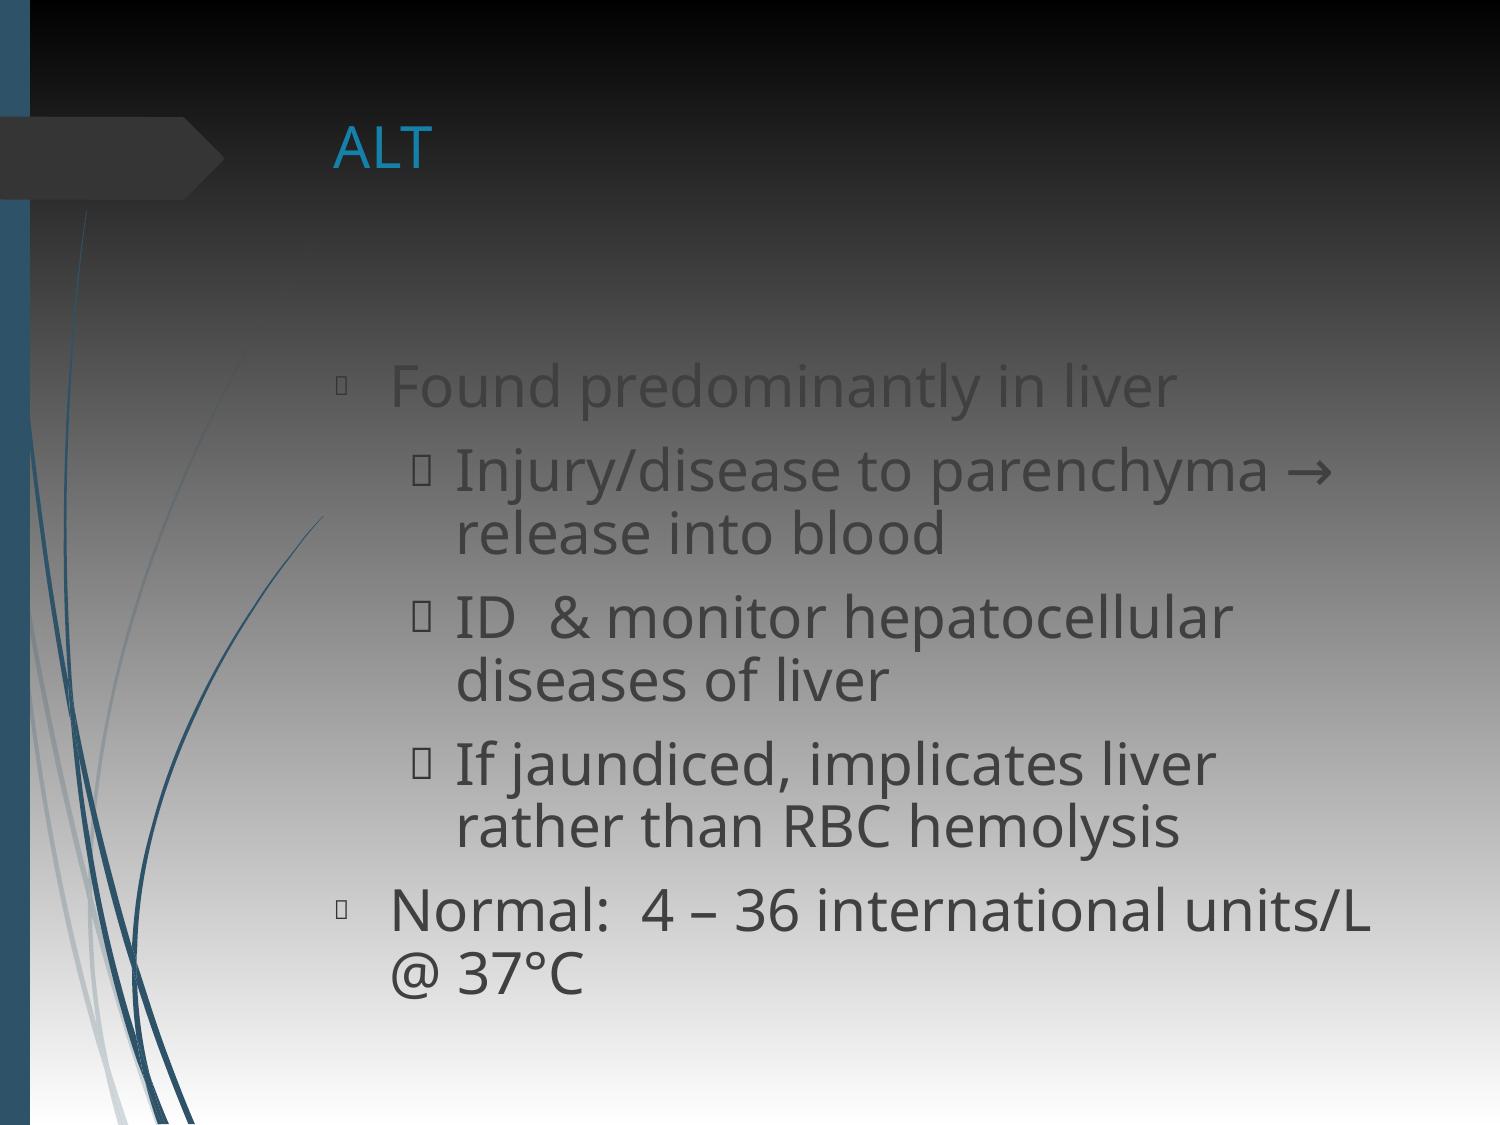

# ALT
Found predominantly in liver
Injury/disease to parenchyma → release into blood
ID & monitor hepatocellular diseases of liver
If jaundiced, implicates liver rather than RBC hemolysis
Normal: 4 – 36 international units/L @ 37°C